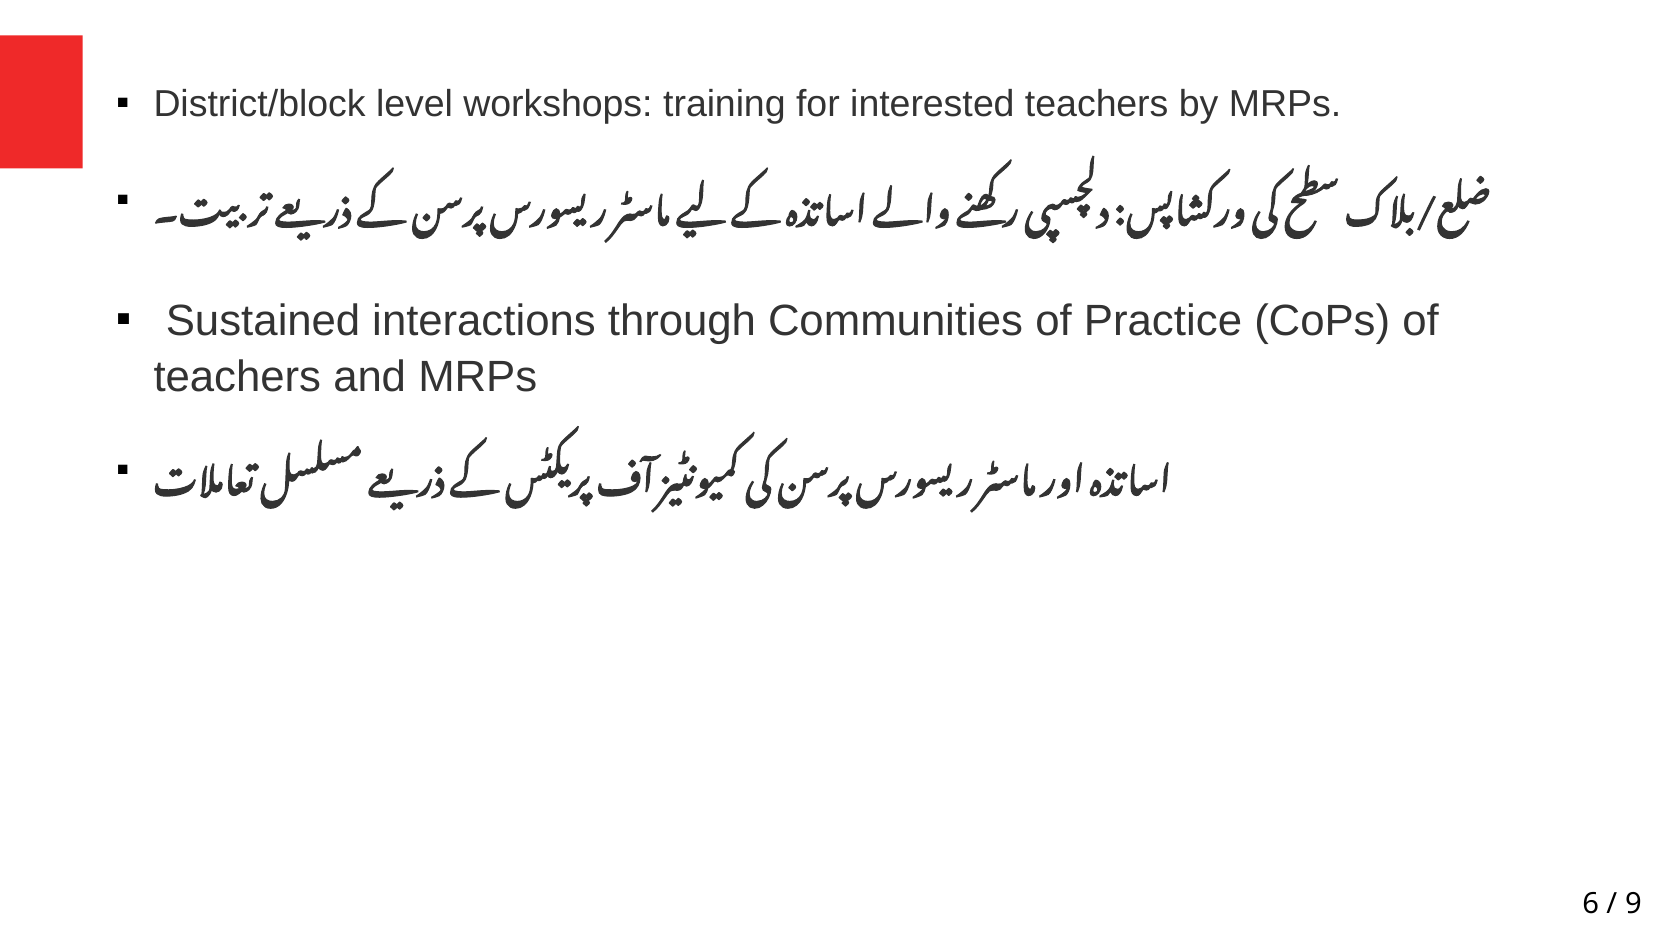

# District/block level workshops: training for interested teachers by MRPs.
ضلع/بلاک سطح کی ورکشاپس: دلچسپی رکھنے والے اساتذہ کے لیے ماسٹر ریسورس پرسن کے ذریعے تربیت۔
 Sustained interactions through Communities of Practice (CoPs) of teachers and MRPs
اساتذہ اور ماسٹر ریسورس پرسن کی کمیونٹیز آف پریکٹس کے ذریعے مسلسل تعاملات
6